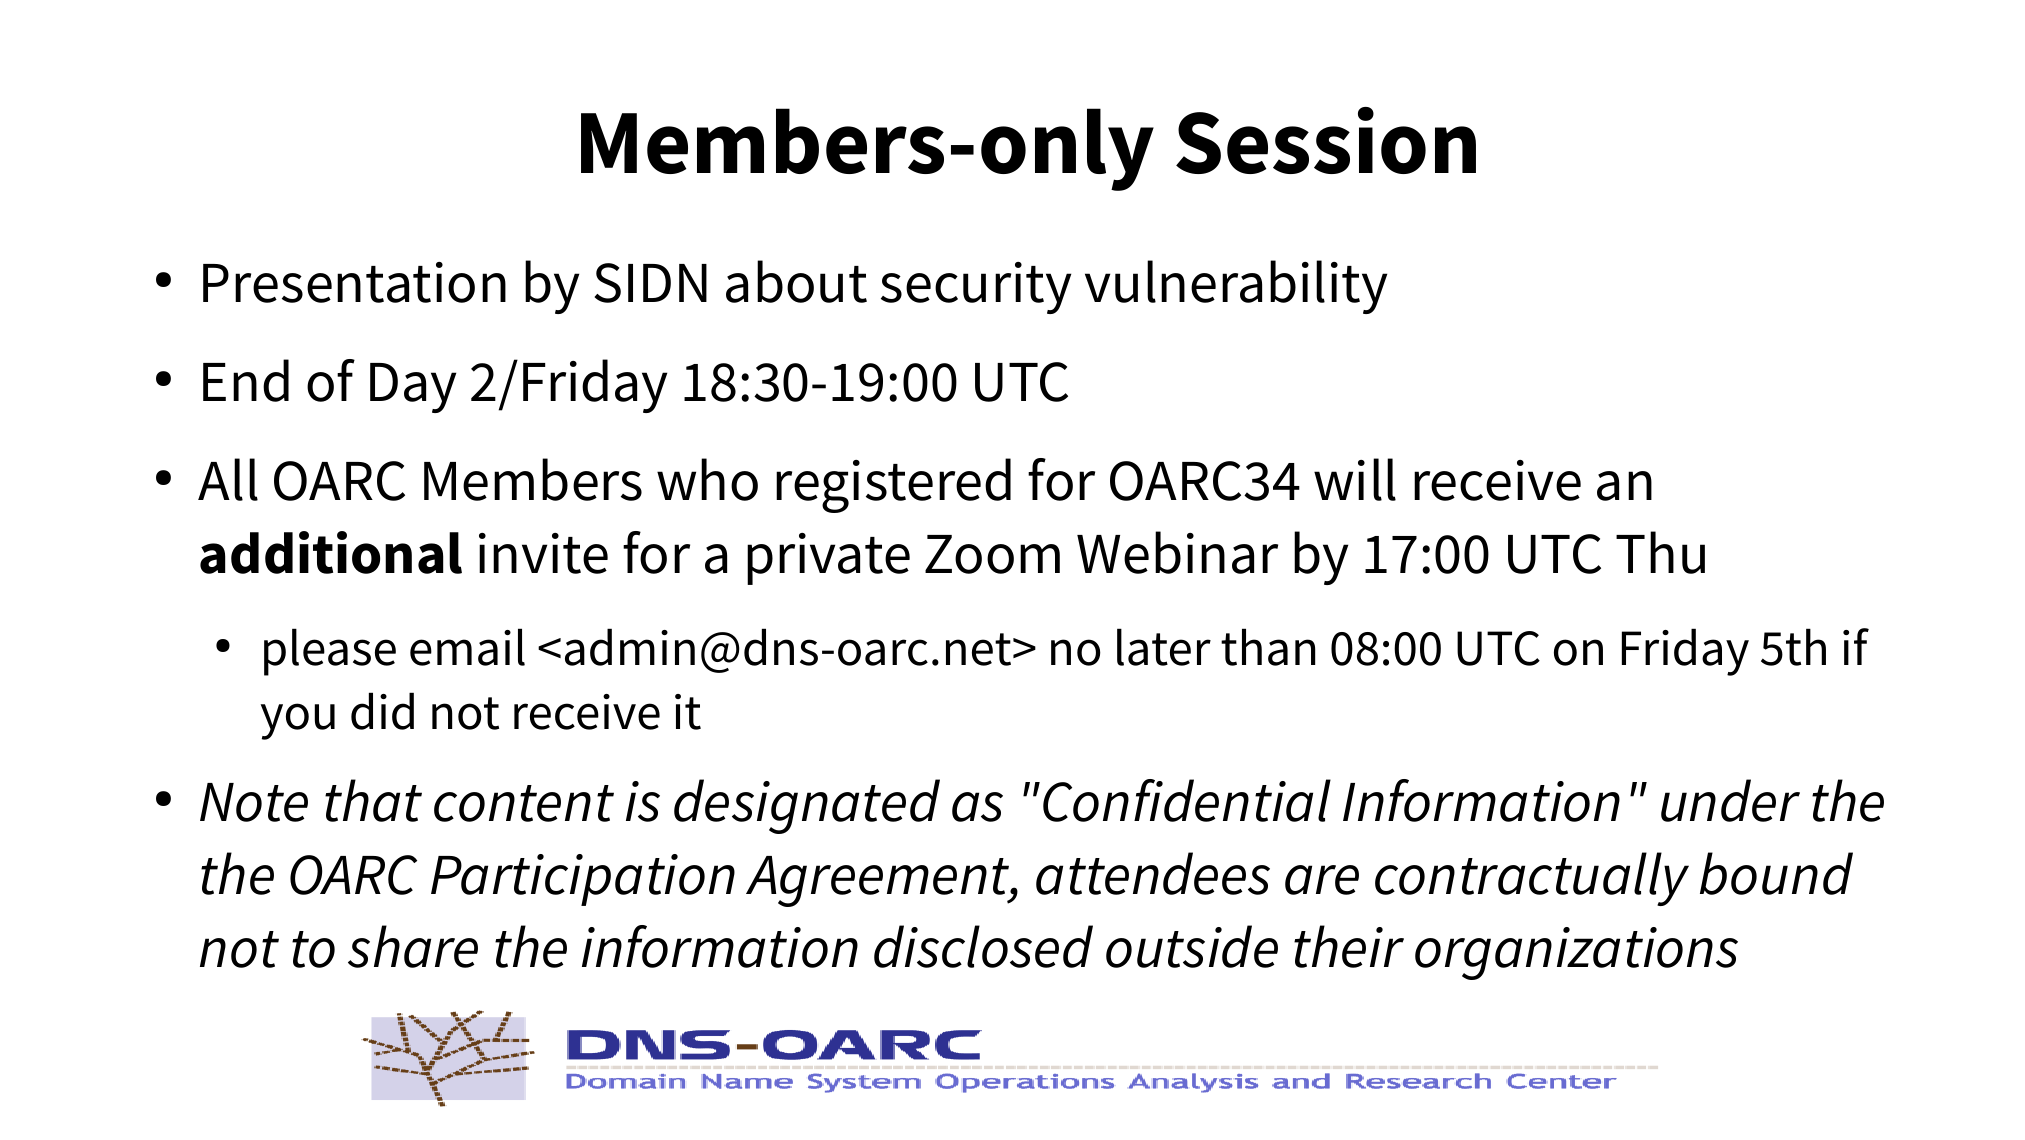

# Members-only Session
Presentation by SIDN about security vulnerability
End of Day 2/Friday 18:30-19:00 UTC
All OARC Members who registered for OARC34 will receive an additional invite for a private Zoom Webinar by 17:00 UTC Thu
please email <admin@dns-oarc.net> no later than 08:00 UTC on Friday 5th if you did not receive it
Note that content is designated as "Confidential Information" under the the OARC Participation Agreement, attendees are contractually bound not to share the information disclosed outside their organizations